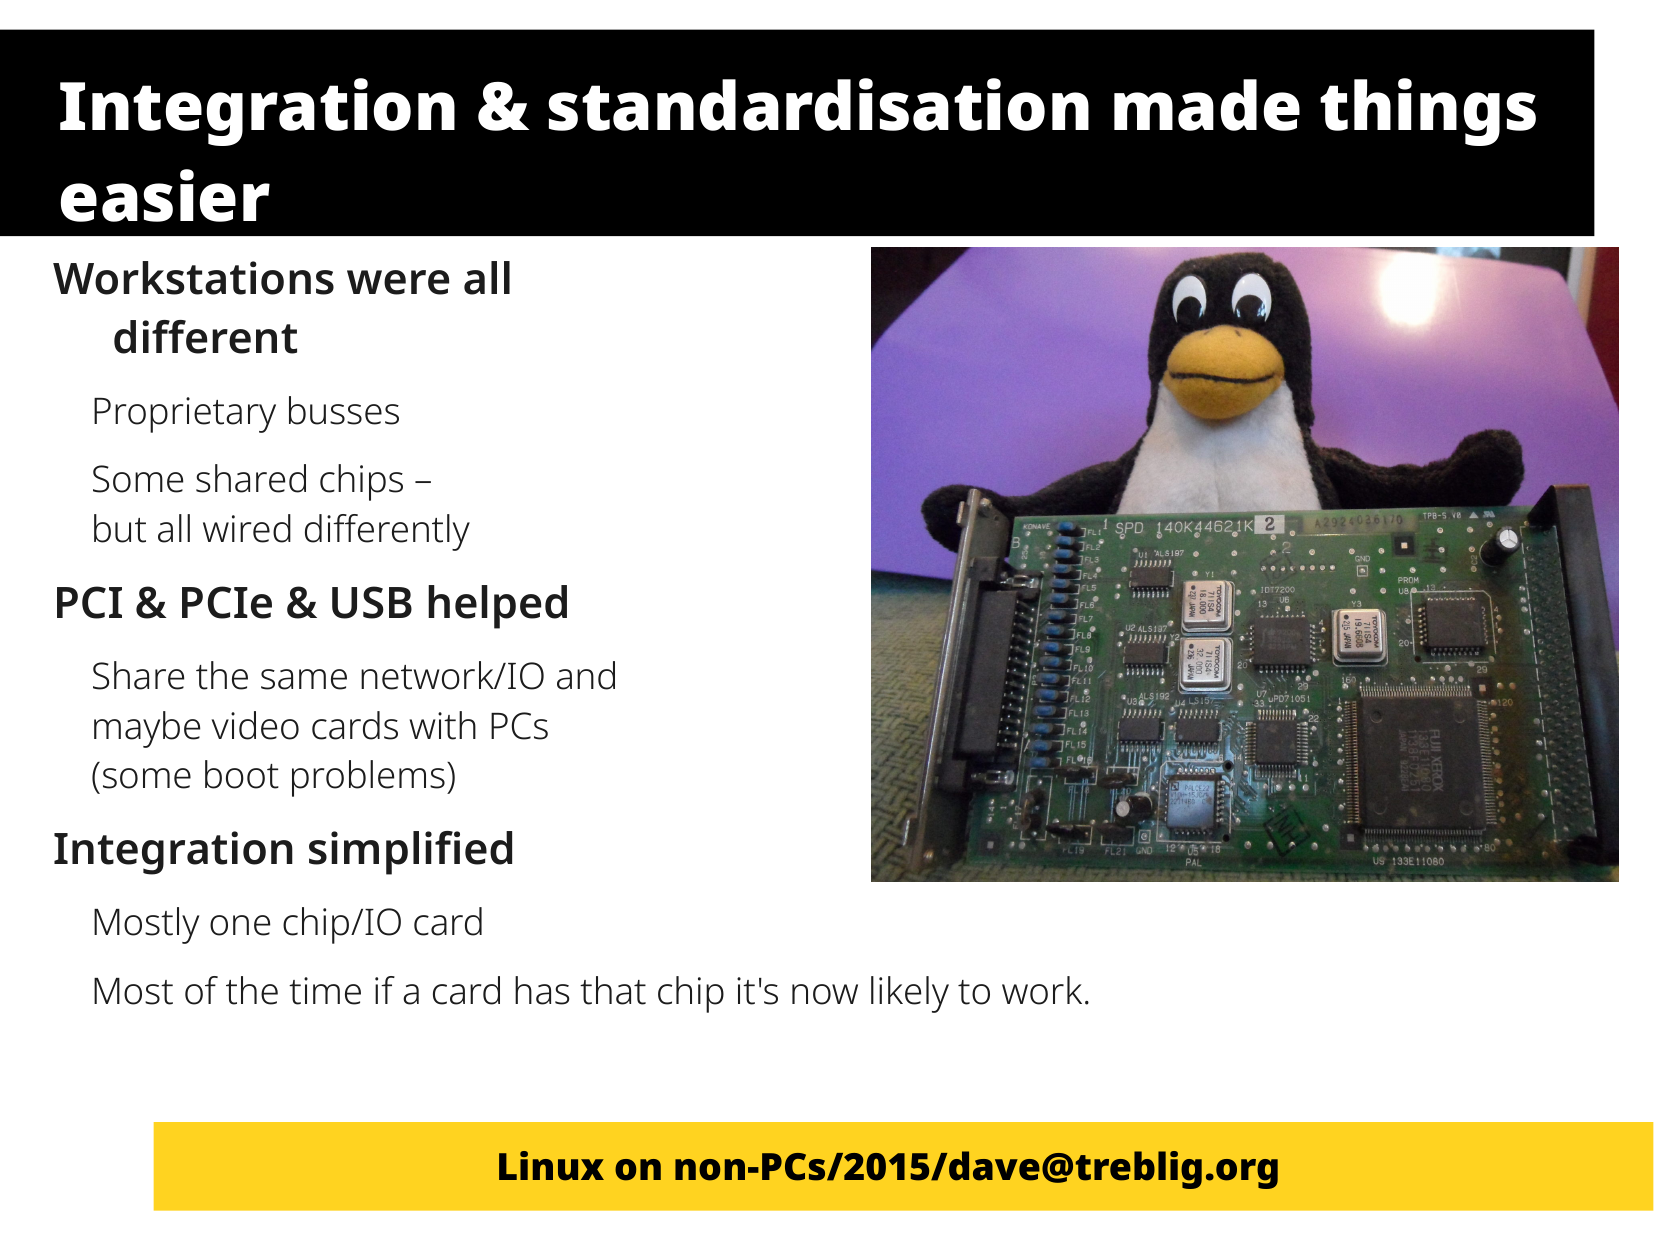

# Integration & standardisation made things easier
Workstations were all
	different
Proprietary busses
Some shared chips –
but all wired differently
PCI & PCIe & USB helped
Share the same network/IO and
maybe video cards with PCs
(some boot problems)
Integration simplified
Mostly one chip/IO card
Most of the time if a card has that chip it's now likely to work.